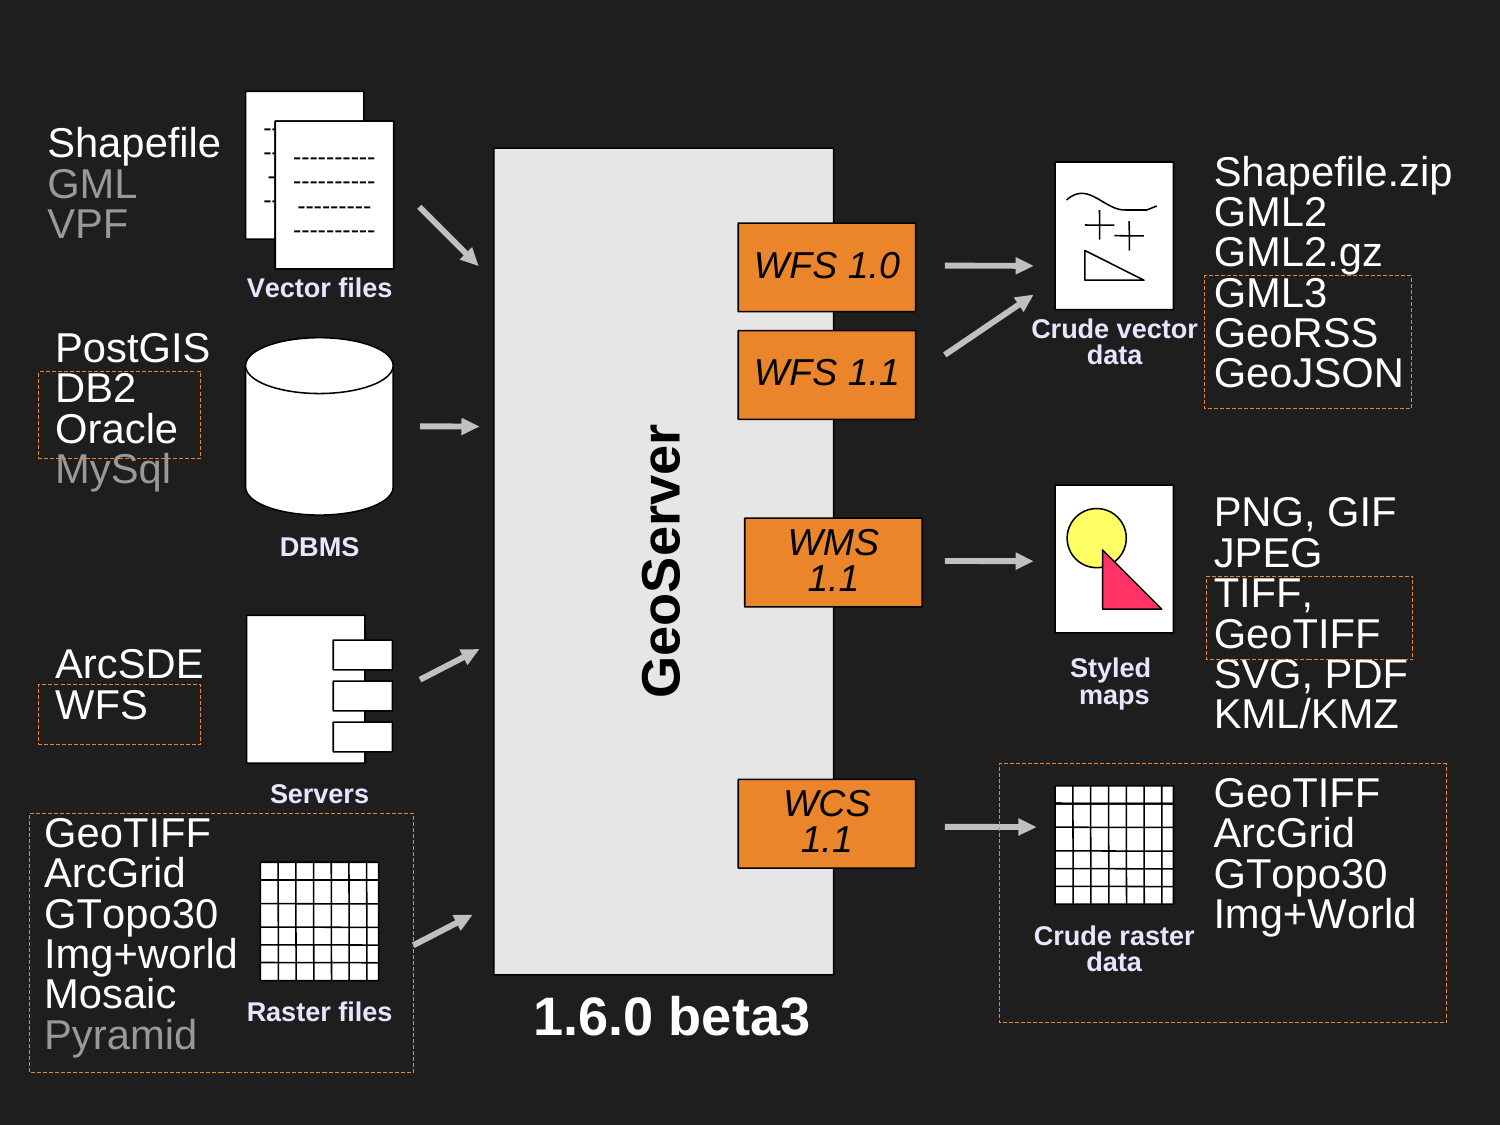

----------
----------
---------
----------
----------
----------
---------
----------
----------
----------
---------
----------
Shapefile
GML
VPF
Shapefile.zip
GML2
GML2.gz
GML3
GeoRSS
GeoJSON
WFS 1.0
Vector files
Crude vector
data
PostGIS
DB2
Oracle
MySql
WFS 1.1
GeoServer
PNG, GIF
JPEG
TIFF, GeoTIFF
SVG, PDF
KML/KMZ
WMS 1.1
DBMS
ArcSDE
WFS
Styled
maps
GeoTIFF
ArcGrid
GTopo30
Img+World
Servers
WCS 1.1
GeoTIFF
ArcGrid
GTopo30
Img+world
Mosaic
Pyramid
Crude raster
data
1.6.0 beta3
Raster files